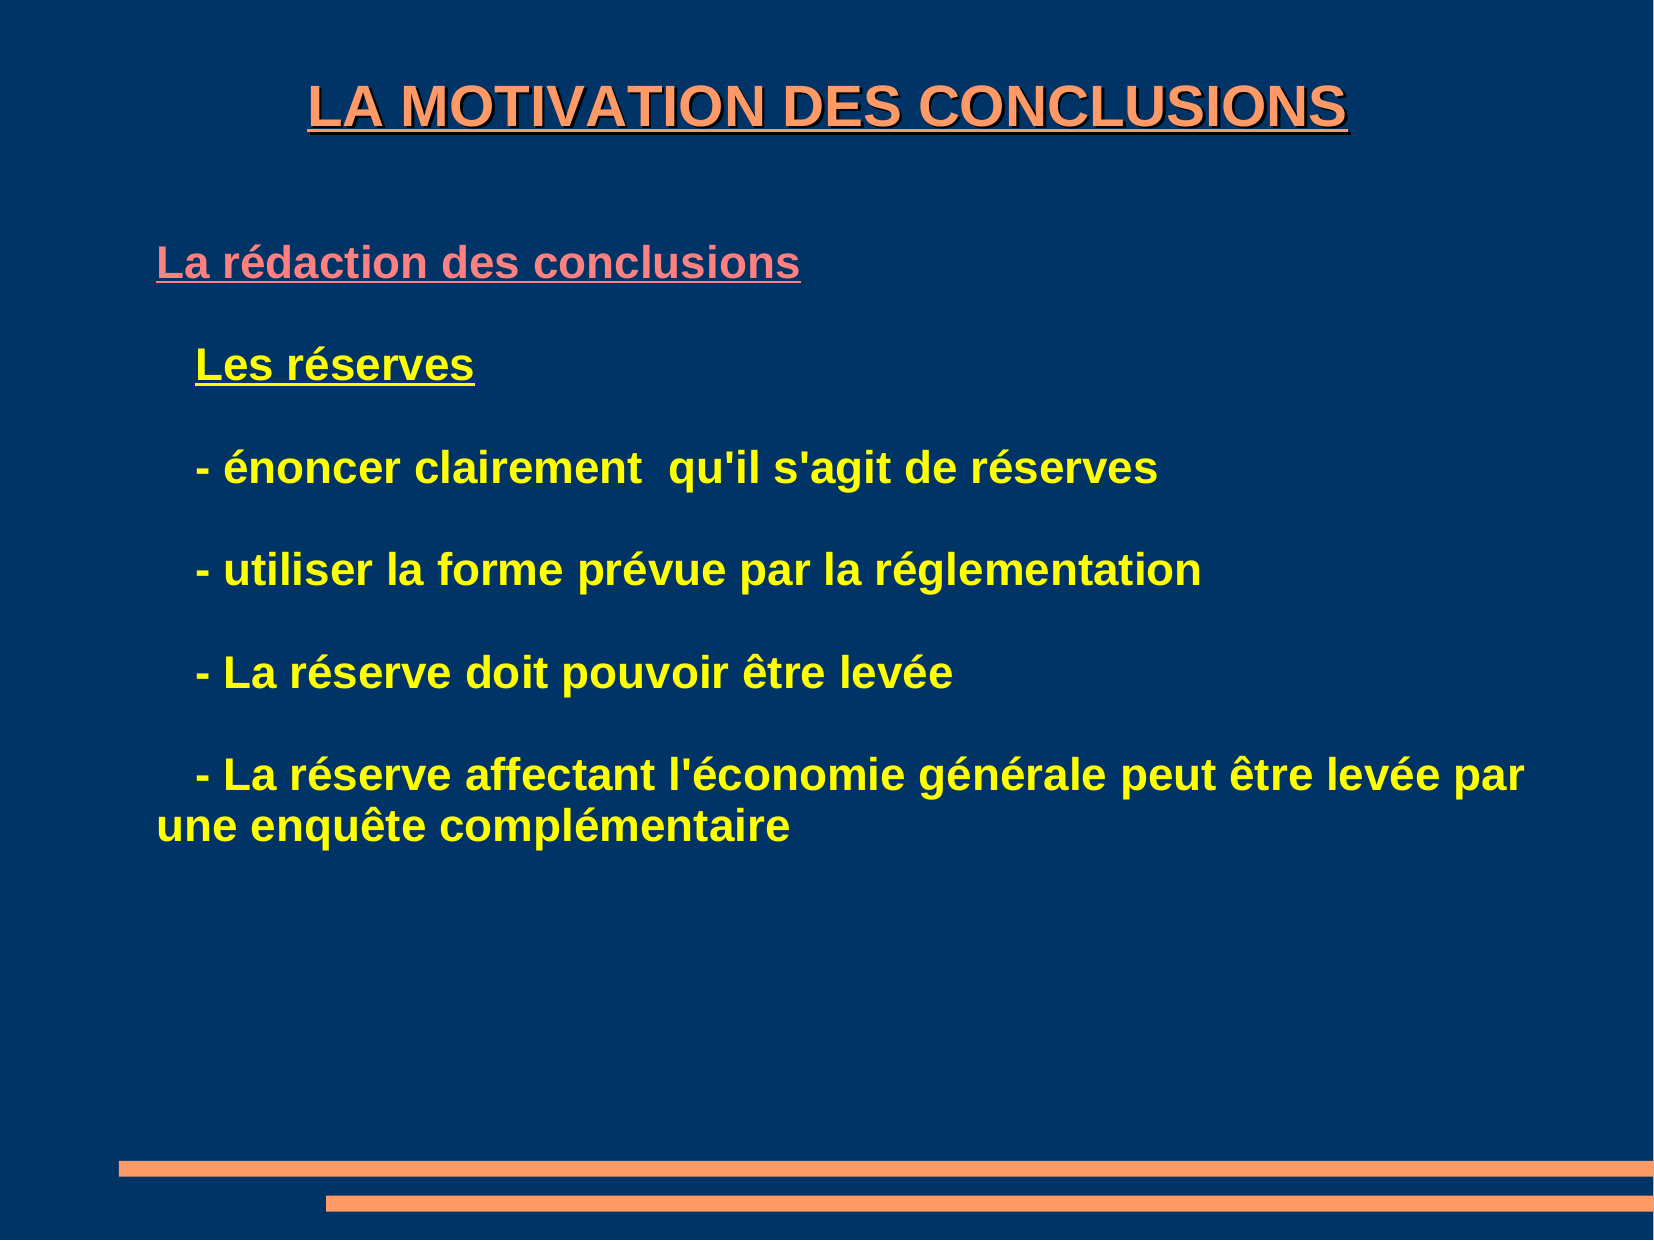

# LA MOTIVATION DES CONCLUSIONS
La rédaction des conclusions
 Les réserves
 - énoncer clairement qu'il s'agit de réserves
 - utiliser la forme prévue par la réglementation
 - La réserve doit pouvoir être levée
 - La réserve affectant l'économie générale peut être levée par une enquête complémentaire